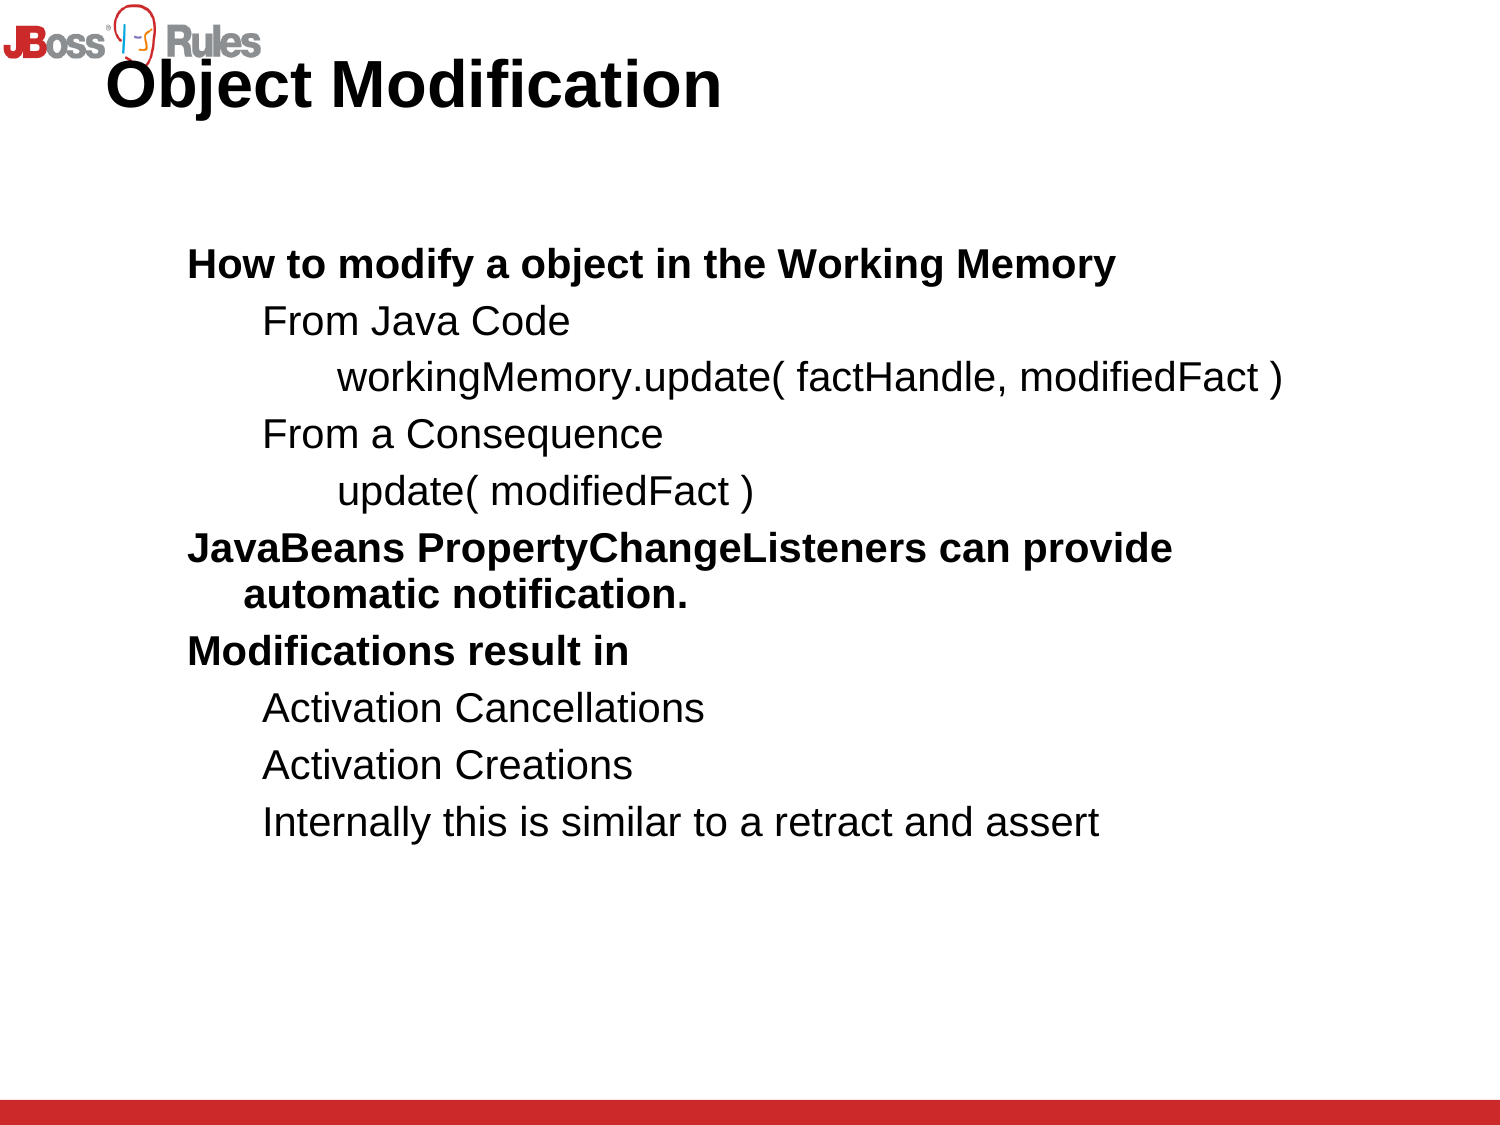

# Object Modification
How to modify a object in the Working Memory
From Java Code
workingMemory.update( factHandle, modifiedFact )
From a Consequence
update( modifiedFact )
JavaBeans PropertyChangeListeners can provide automatic notification.
Modifications result in
Activation Cancellations
Activation Creations
Internally this is similar to a retract and assert